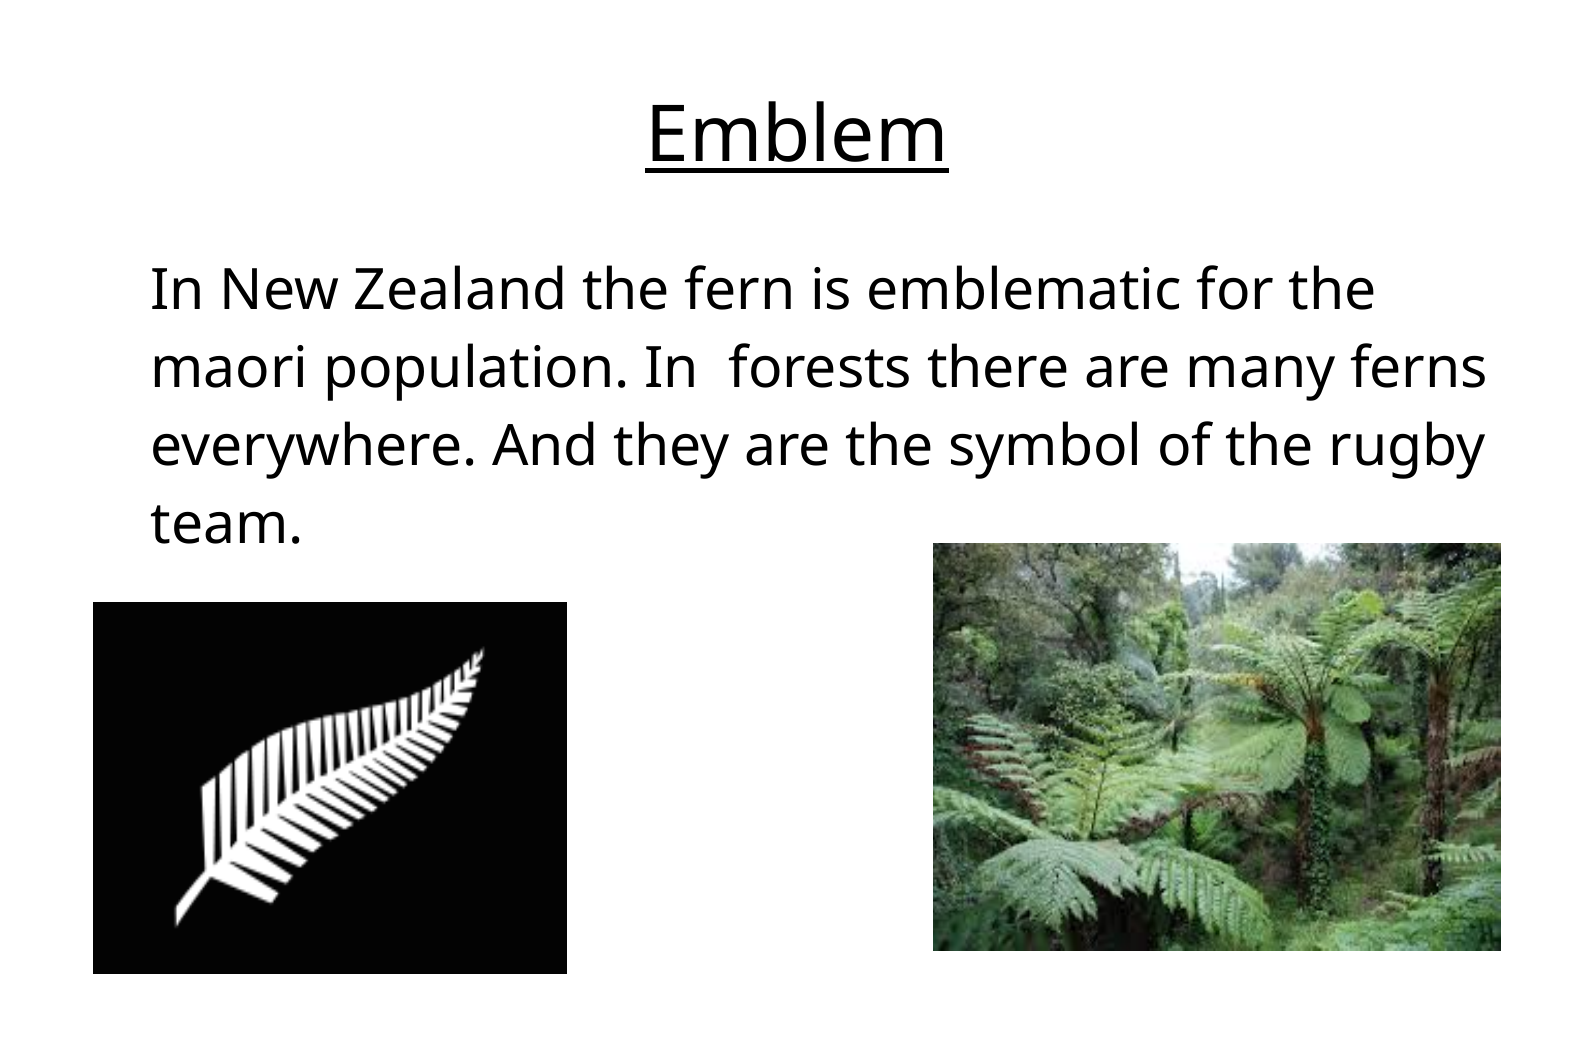

# Emblem
In New Zealand the fern is emblematic for the maori population. In forests there are many ferns everywhere. And they are the symbol of the rugby team.